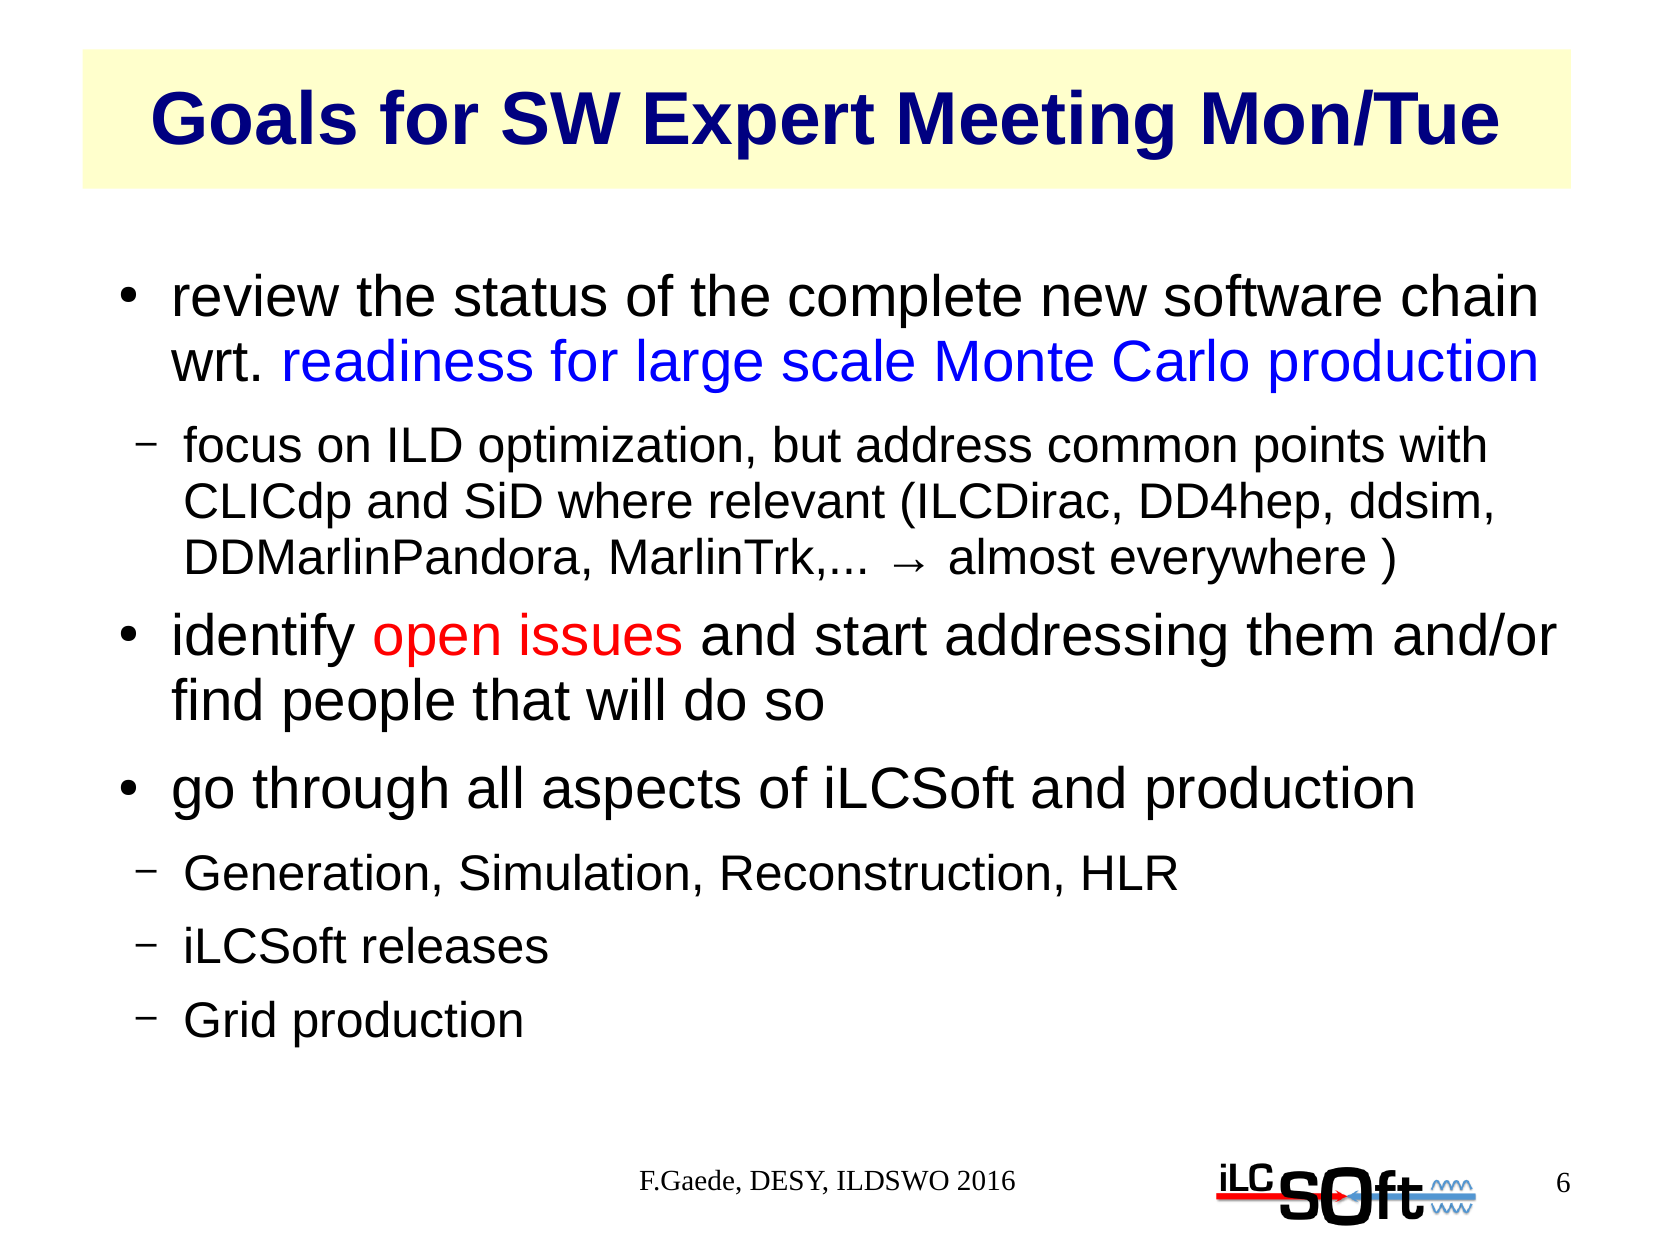

# Goals for SW Expert Meeting Mon/Tue
review the status of the complete new software chain wrt. readiness for large scale Monte Carlo production
focus on ILD optimization, but address common points with CLICdp and SiD where relevant (ILCDirac, DD4hep, ddsim, DDMarlinPandora, MarlinTrk,... → almost everywhere )
identify open issues and start addressing them and/or find people that will do so
go through all aspects of iLCSoft and production
Generation, Simulation, Reconstruction, HLR
iLCSoft releases
Grid production
6